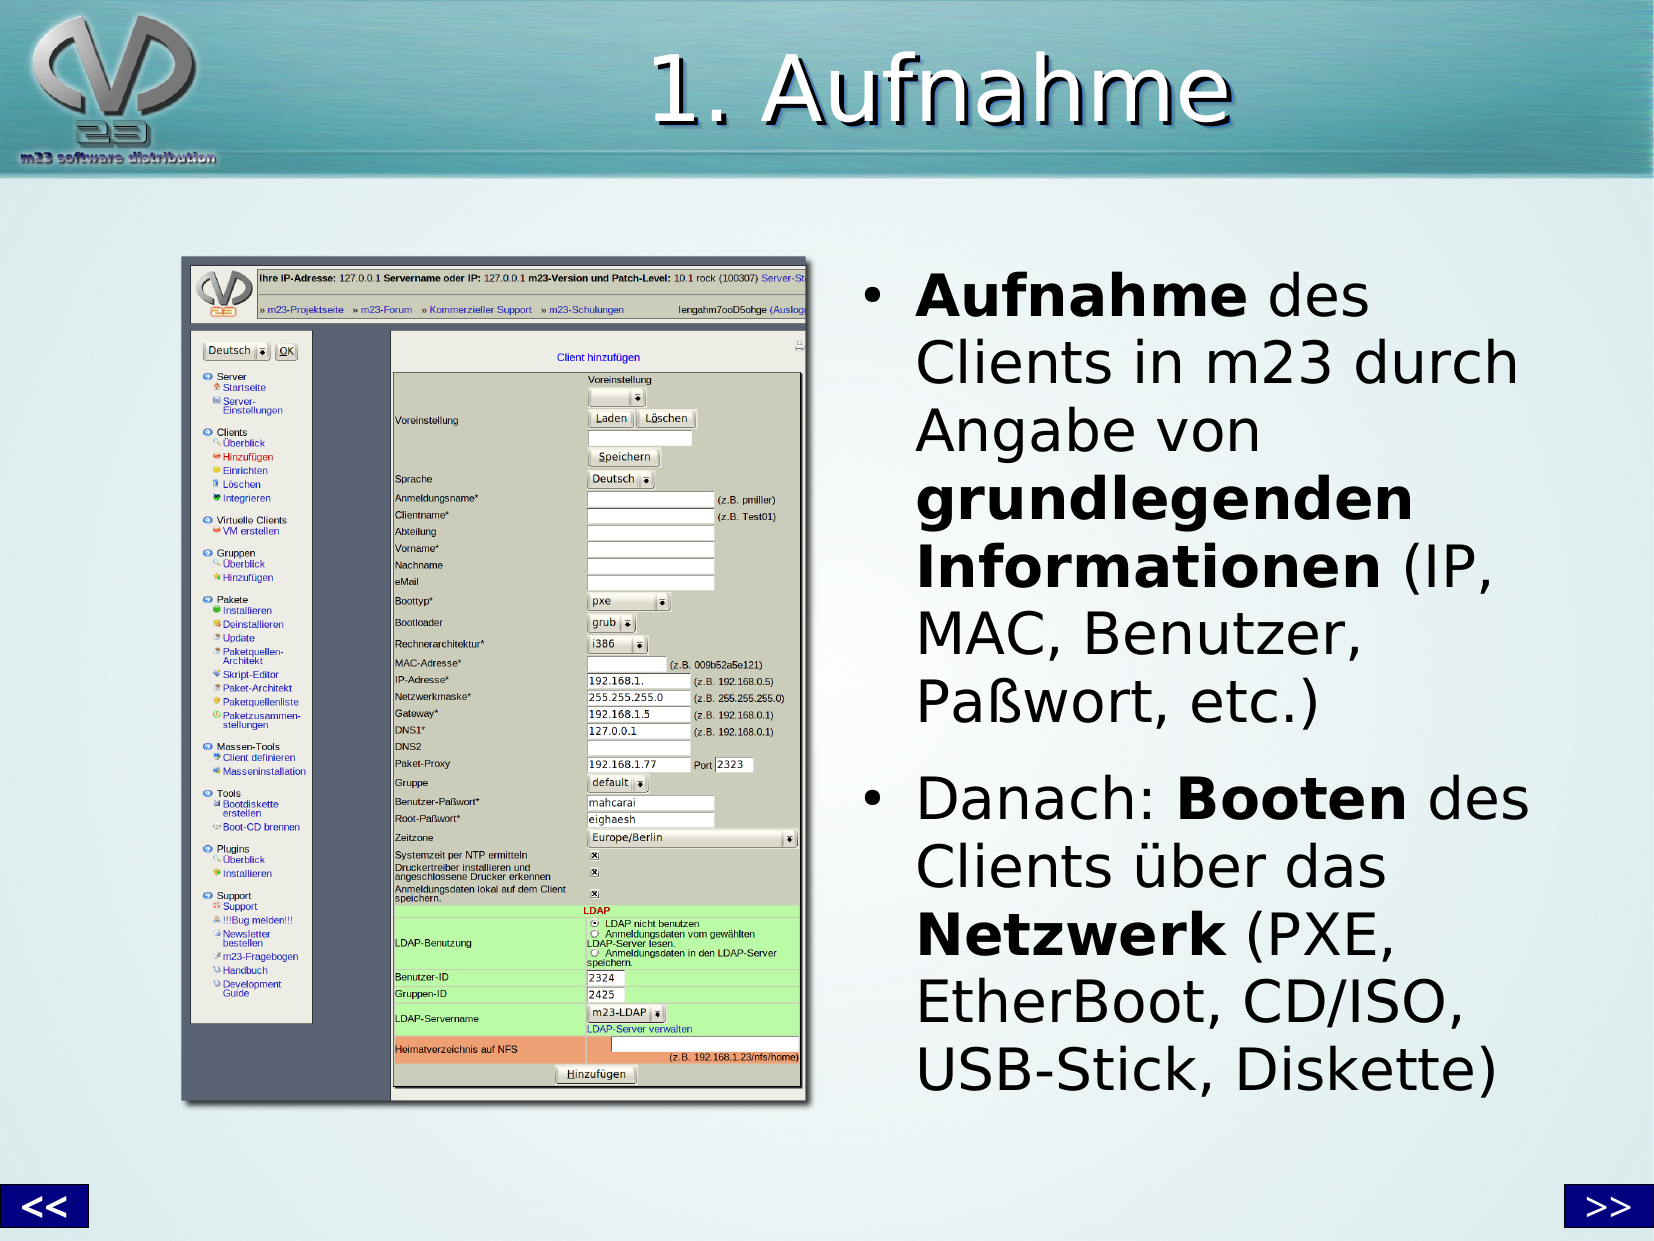

# 1. Aufnahme
Aufnahme des Clients in m23 durch Angabe von grundlegenden Informationen (IP, MAC, Benutzer, Paßwort, etc.)
Danach: Booten des Clients über das Netzwerk (PXE, EtherBoot, CD/ISO, USB-Stick, Diskette)